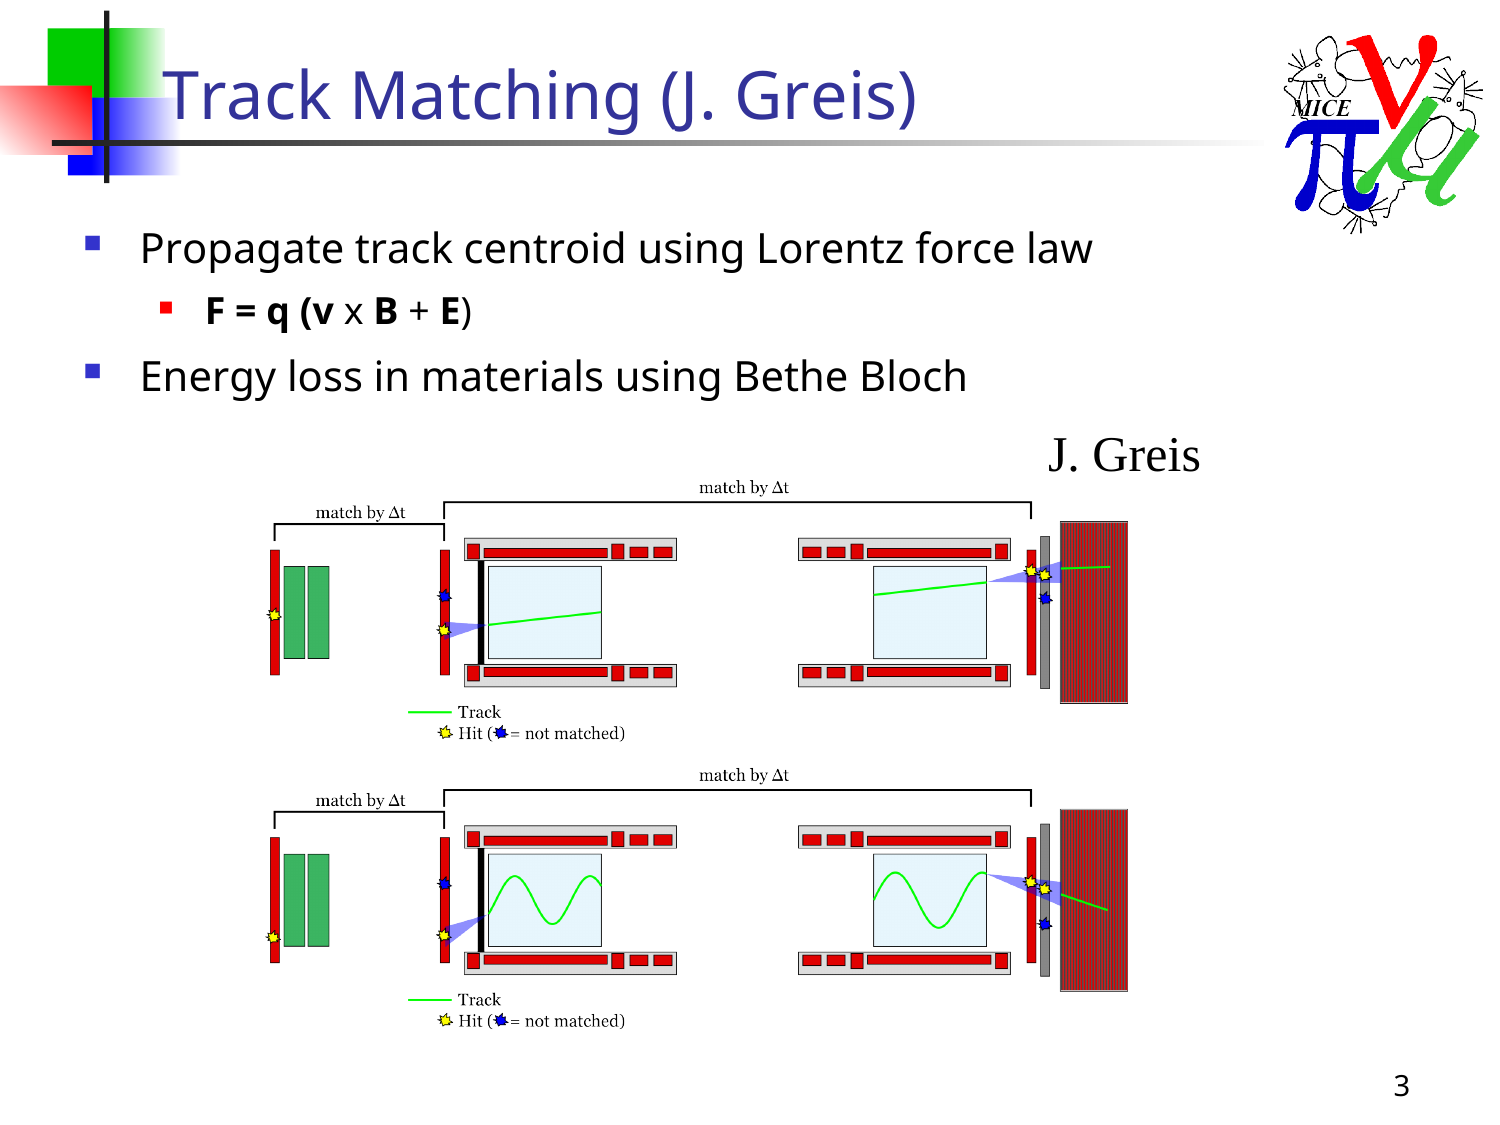

# Track Matching (J. Greis)
Propagate track centroid using Lorentz force law
F = q (v x B + E)
Energy loss in materials using Bethe Bloch
J. Greis
3